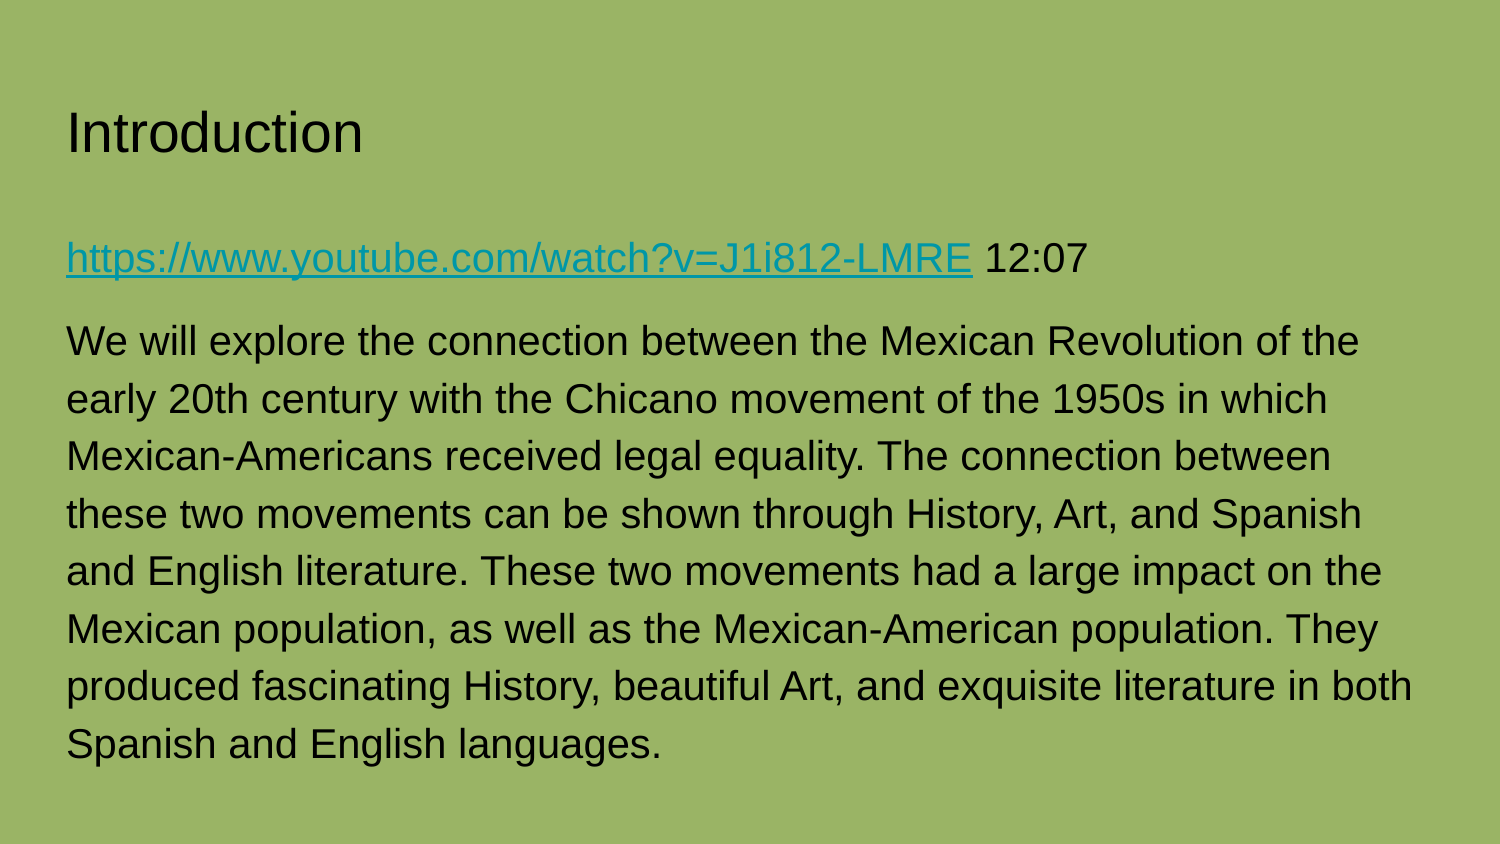

# Introduction
https://www.youtube.com/watch?v=J1i812-LMRE 12:07
We will explore the connection between the Mexican Revolution of the early 20th century with the Chicano movement of the 1950s in which Mexican-Americans received legal equality. The connection between these two movements can be shown through History, Art, and Spanish and English literature. These two movements had a large impact on the Mexican population, as well as the Mexican-American population. They produced fascinating History, beautiful Art, and exquisite literature in both Spanish and English languages.